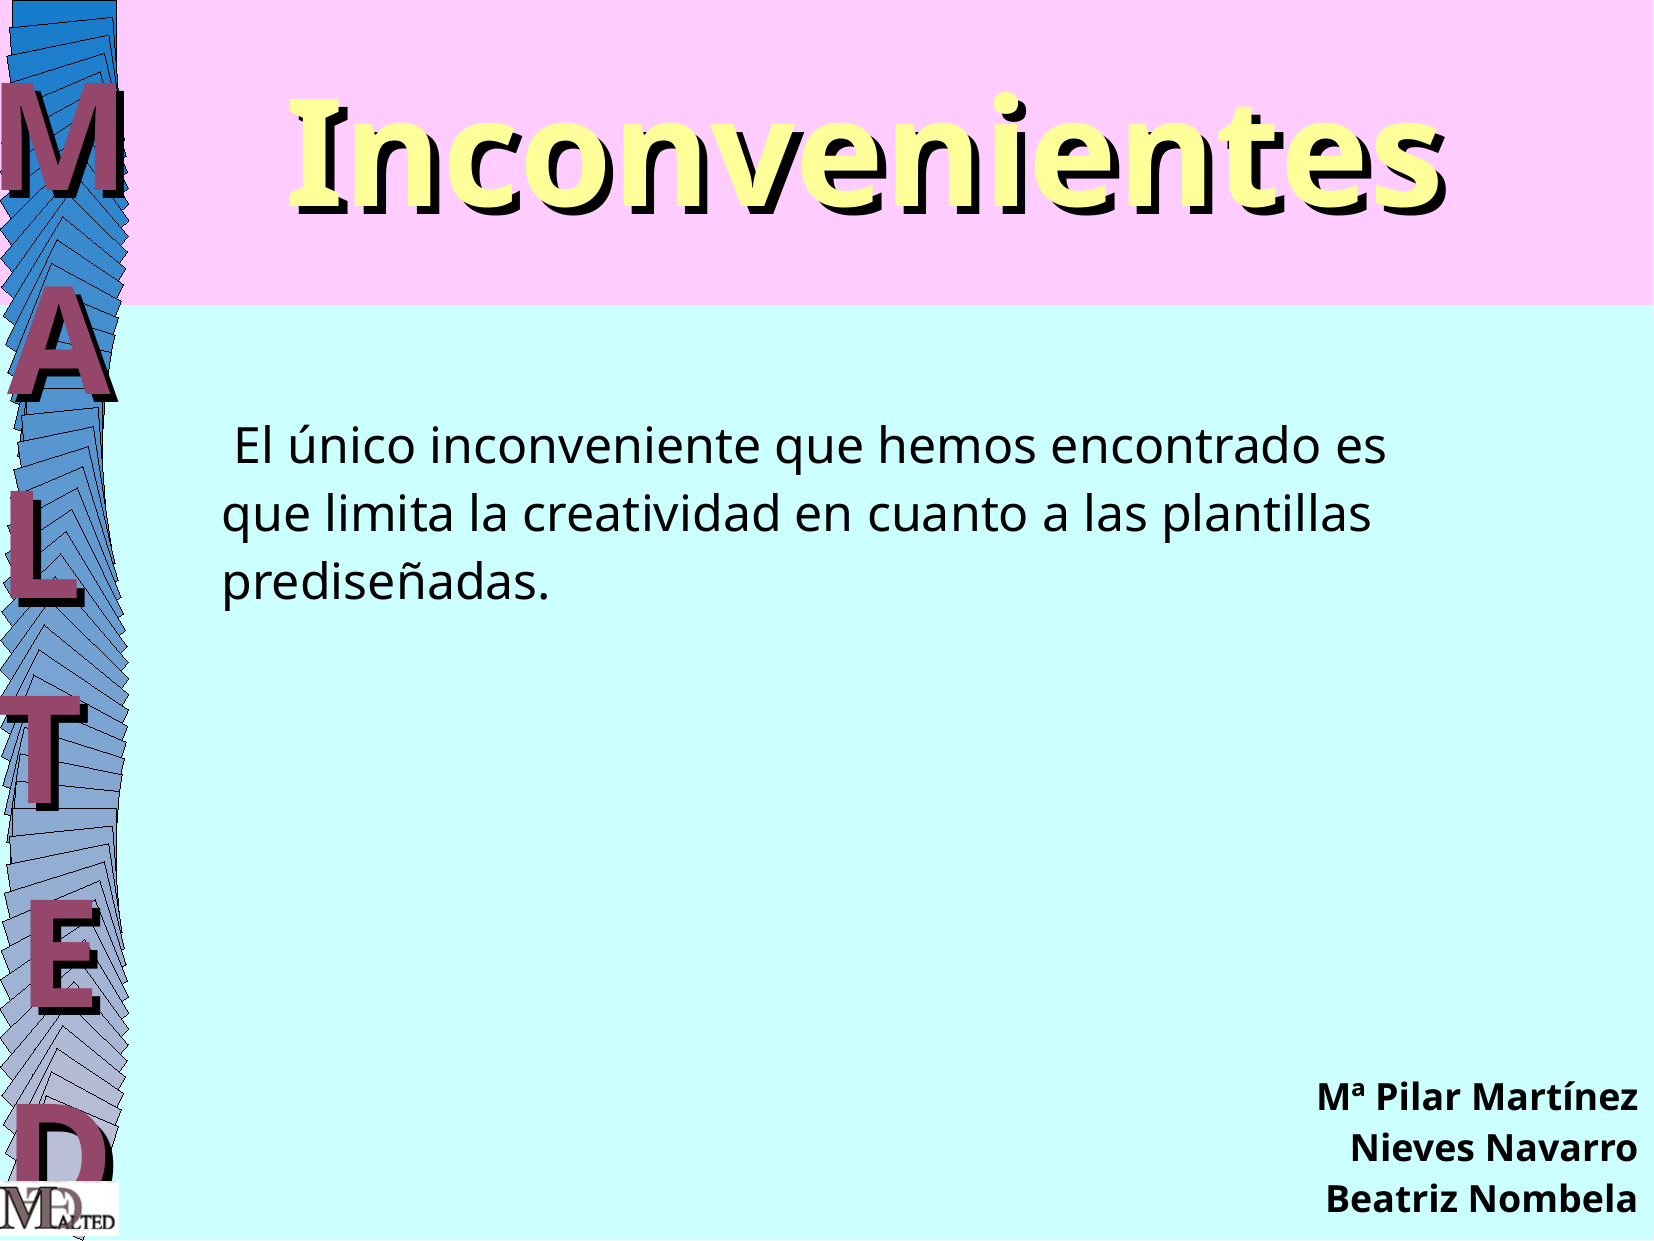

# Inconvenientes
 El único inconveniente que hemos encontrado es que limita la creatividad en cuanto a las plantillas prediseñadas.